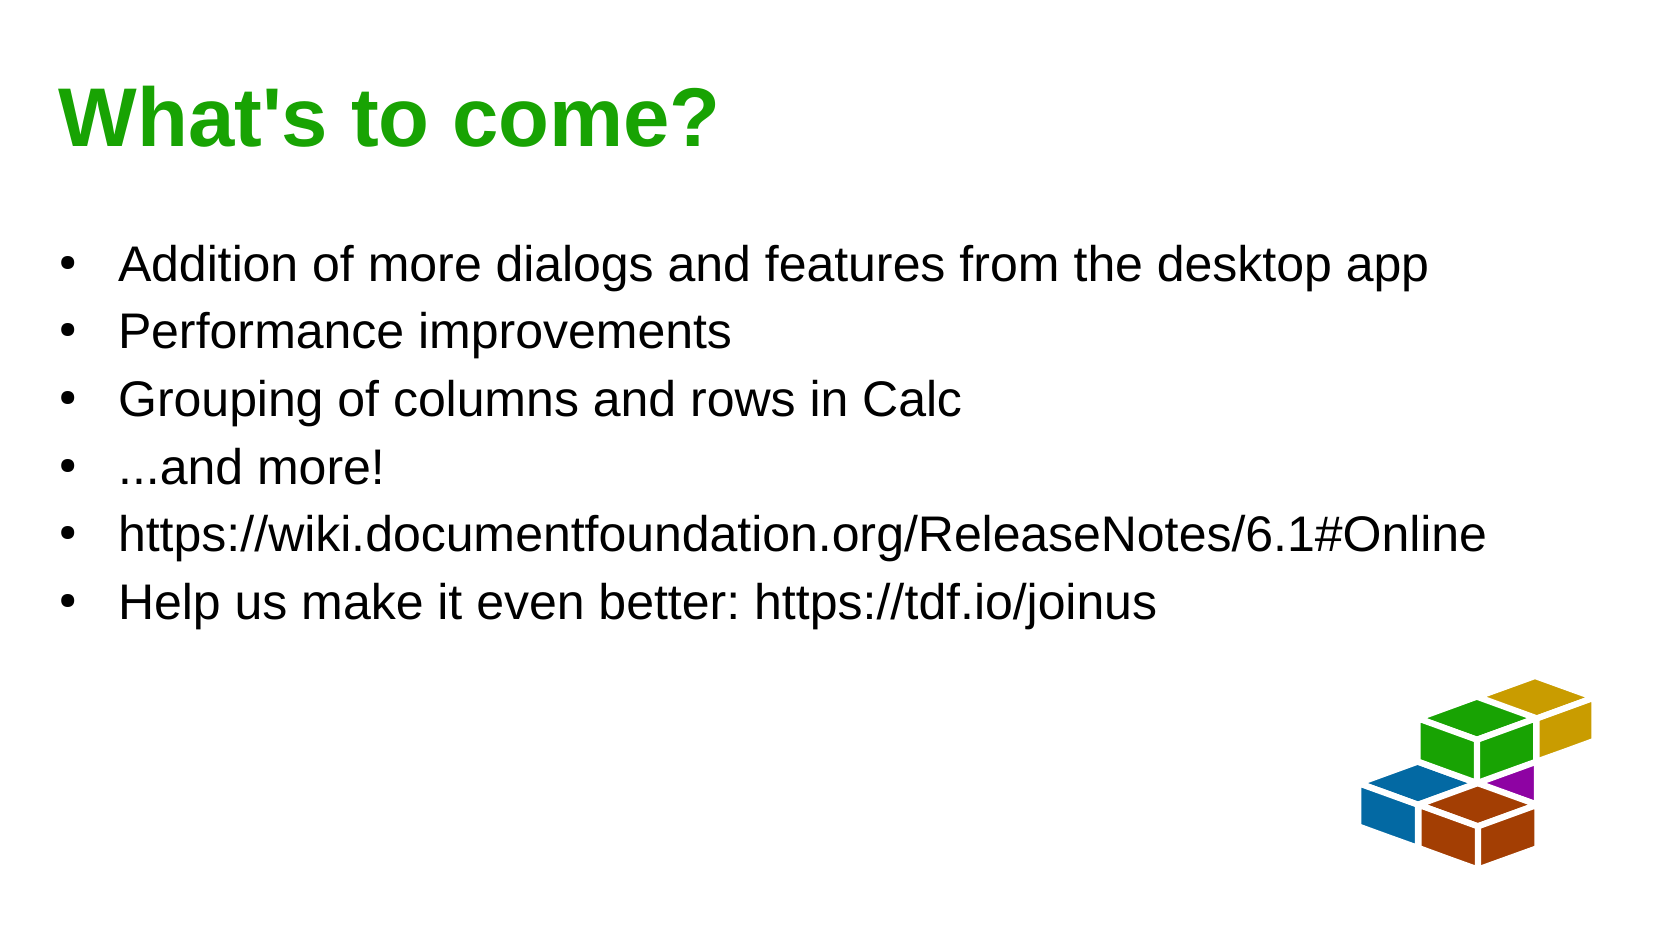

# What's to come?
Addition of more dialogs and features from the desktop app
Performance improvements
Grouping of columns and rows in Calc
...and more!
https://wiki.documentfoundation.org/ReleaseNotes/6.1#Online
Help us make it even better: https://tdf.io/joinus